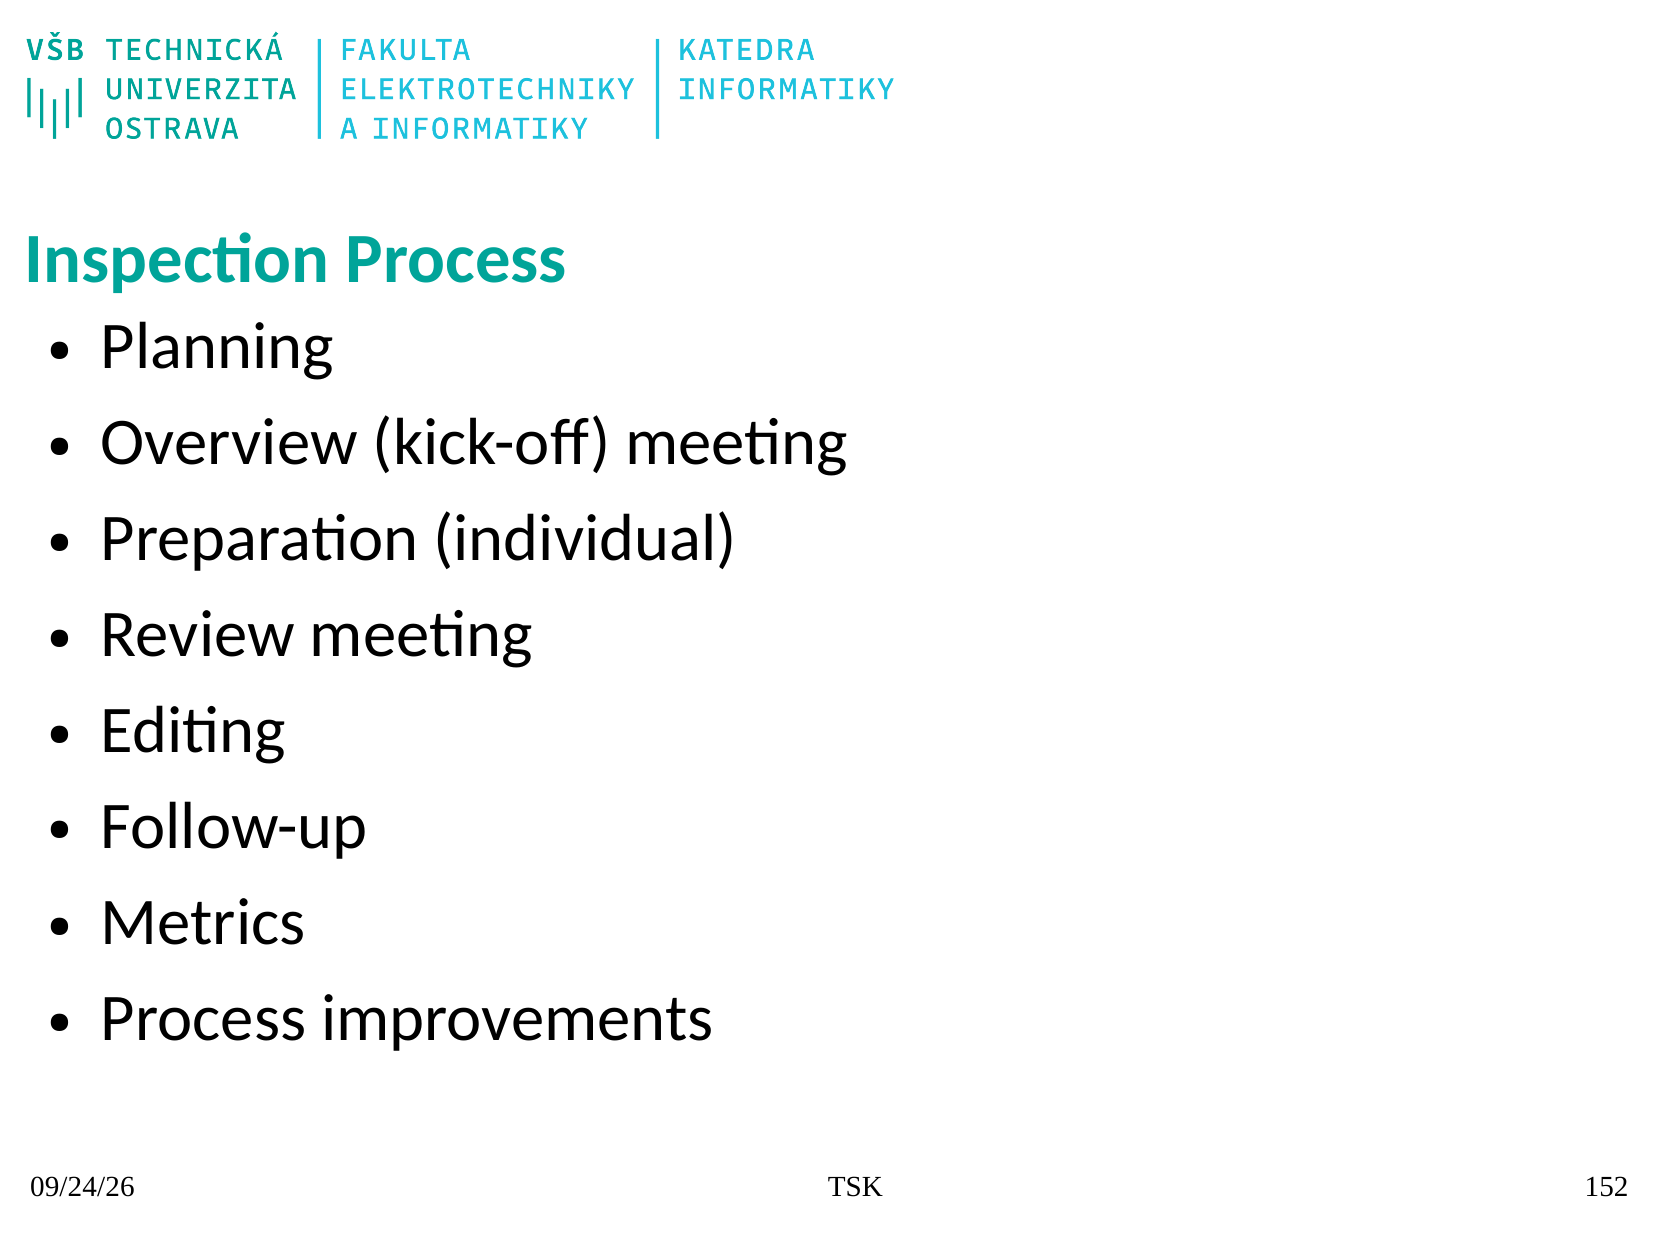

# Inspection Process
Planning
Overview (kick-off) meeting
Preparation (individual)
Review meeting
Editing
Follow-up
Metrics
Process improvements
TSK
152